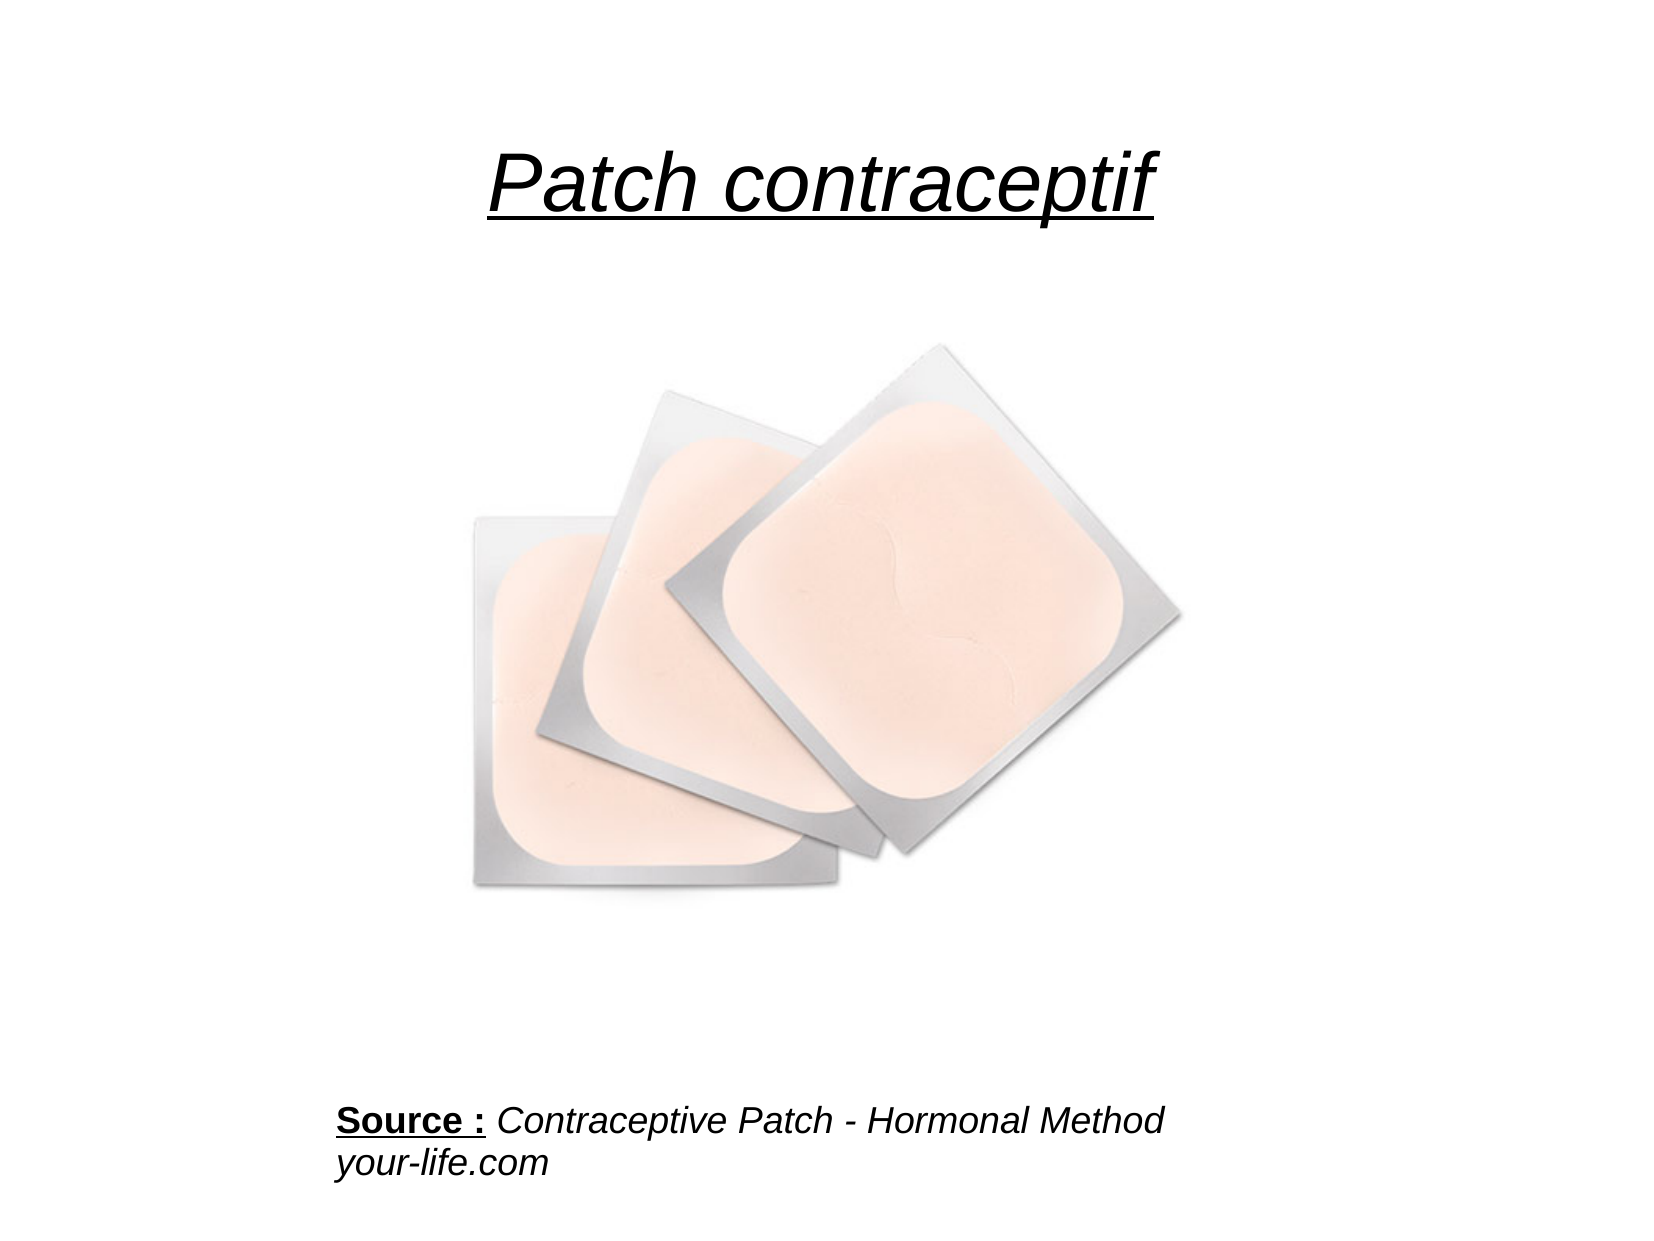

Patch contraceptif
Source : Contraceptive Patch - Hormonal Method
your-life.com